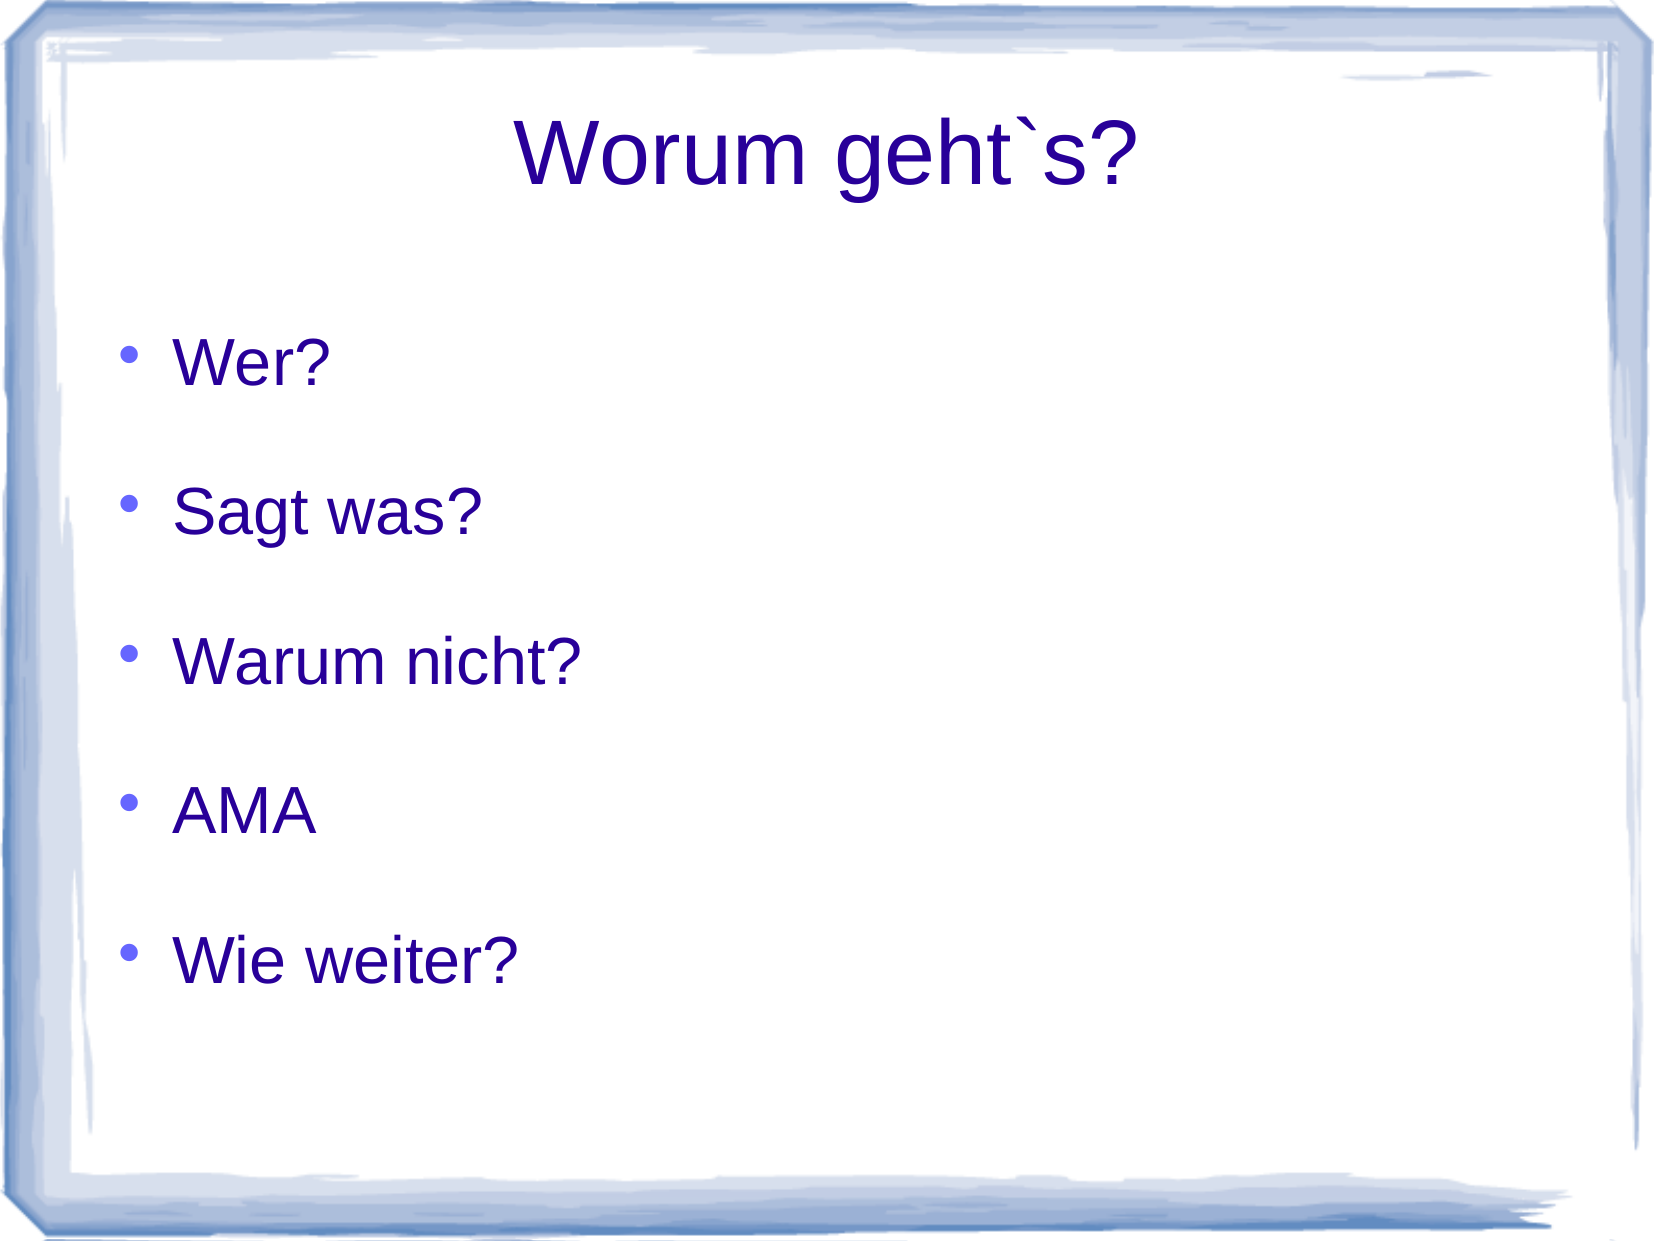

# Worum geht`s?
 Wer?
 Sagt was?
 Warum nicht?
 AMA
 Wie weiter?